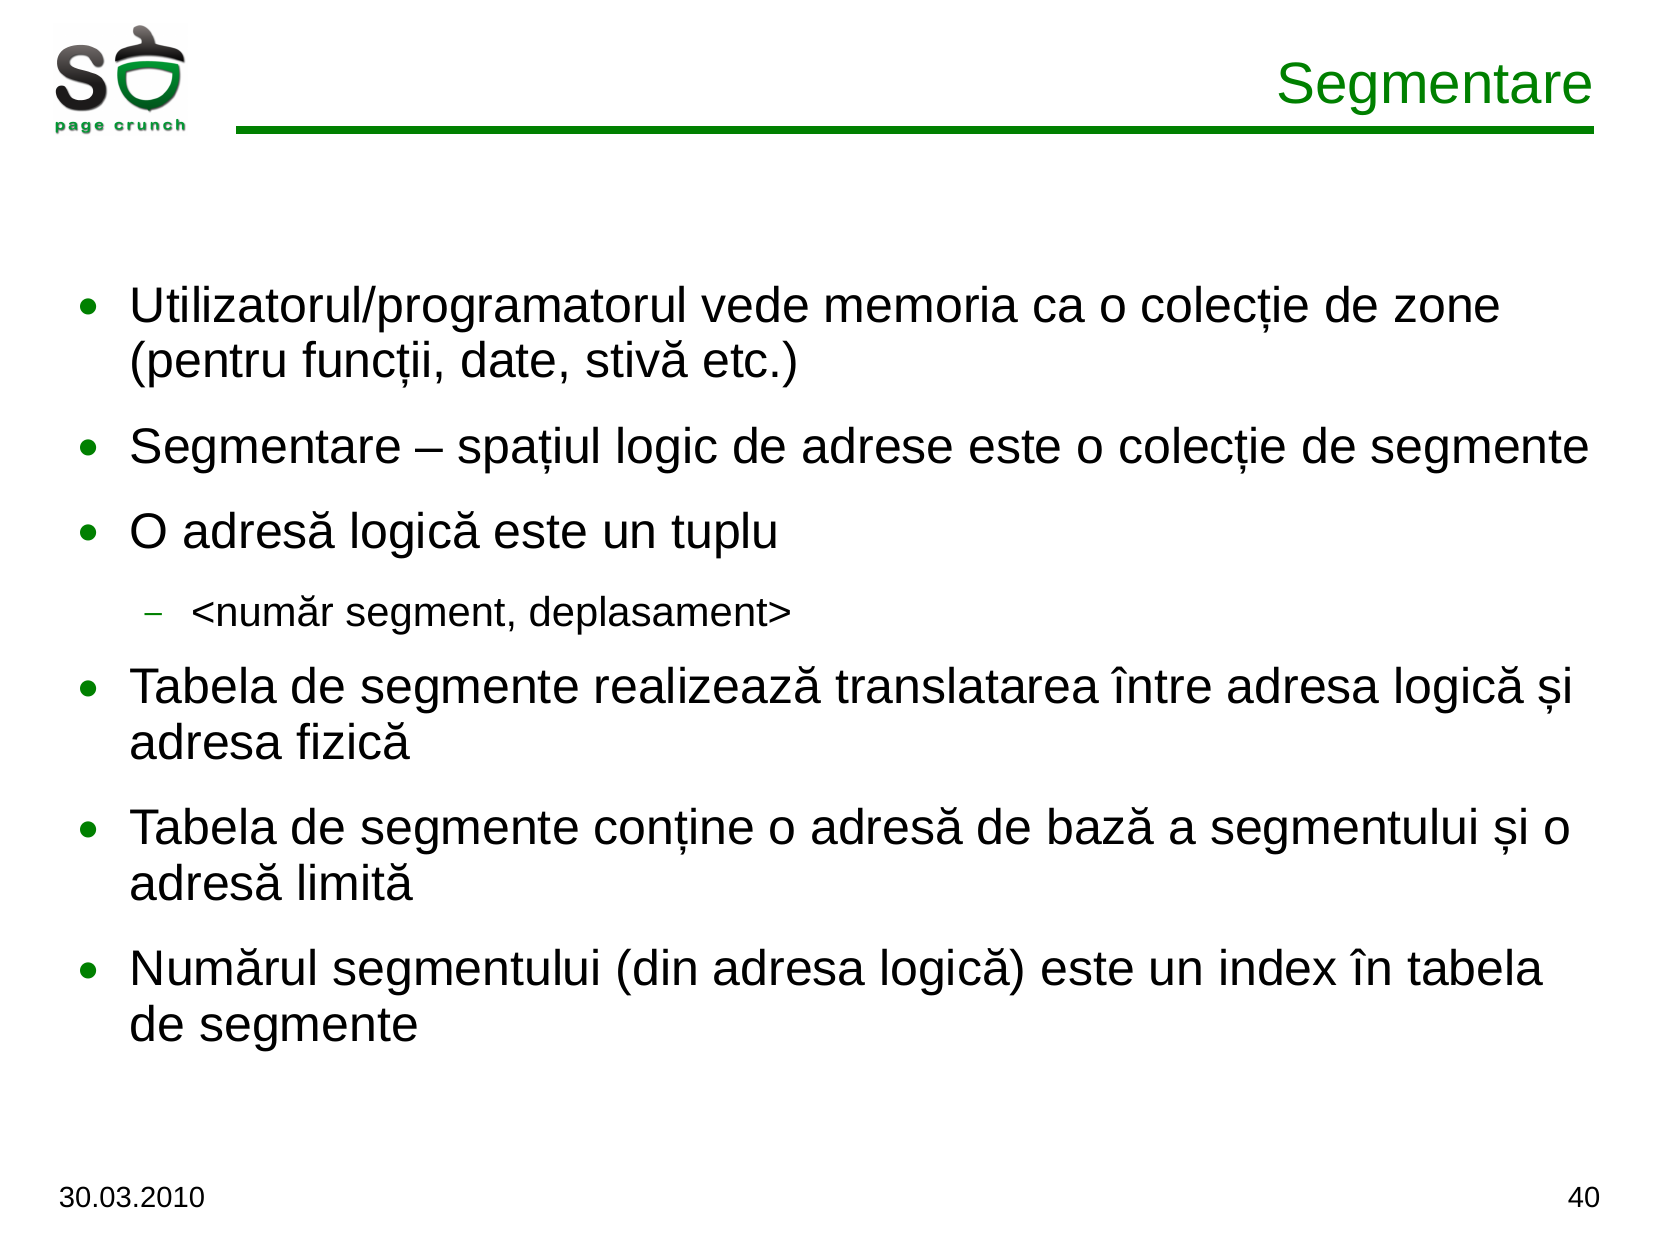

# Segmentare
Utilizatorul/programatorul vede memoria ca o colecție de zone (pentru funcții, date, stivă etc.)
Segmentare – spațiul logic de adrese este o colecție de segmente
O adresă logică este un tuplu
<număr segment, deplasament>
Tabela de segmente realizează translatarea între adresa logică și adresa fizică
Tabela de segmente conține o adresă de bază a segmentului și o adresă limită
Numărul segmentului (din adresa logică) este un index în tabela de segmente
30.03.2010
40